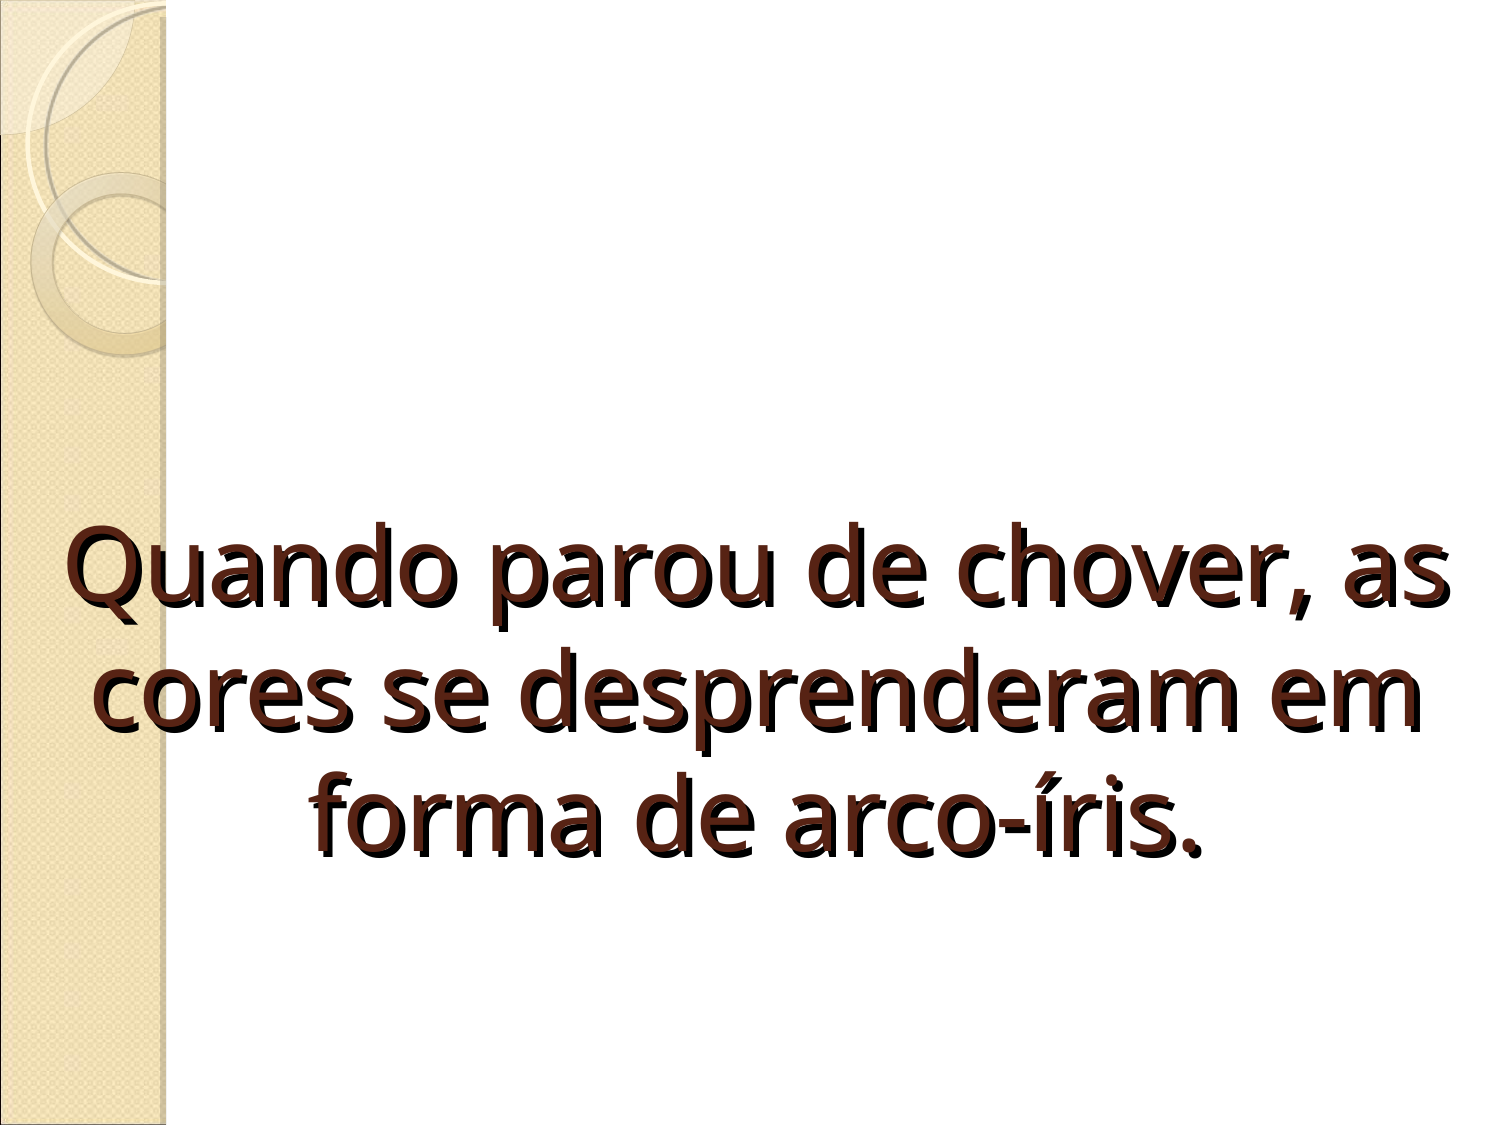

# Quando parou de chover, as cores se desprenderam em forma de arco-íris.